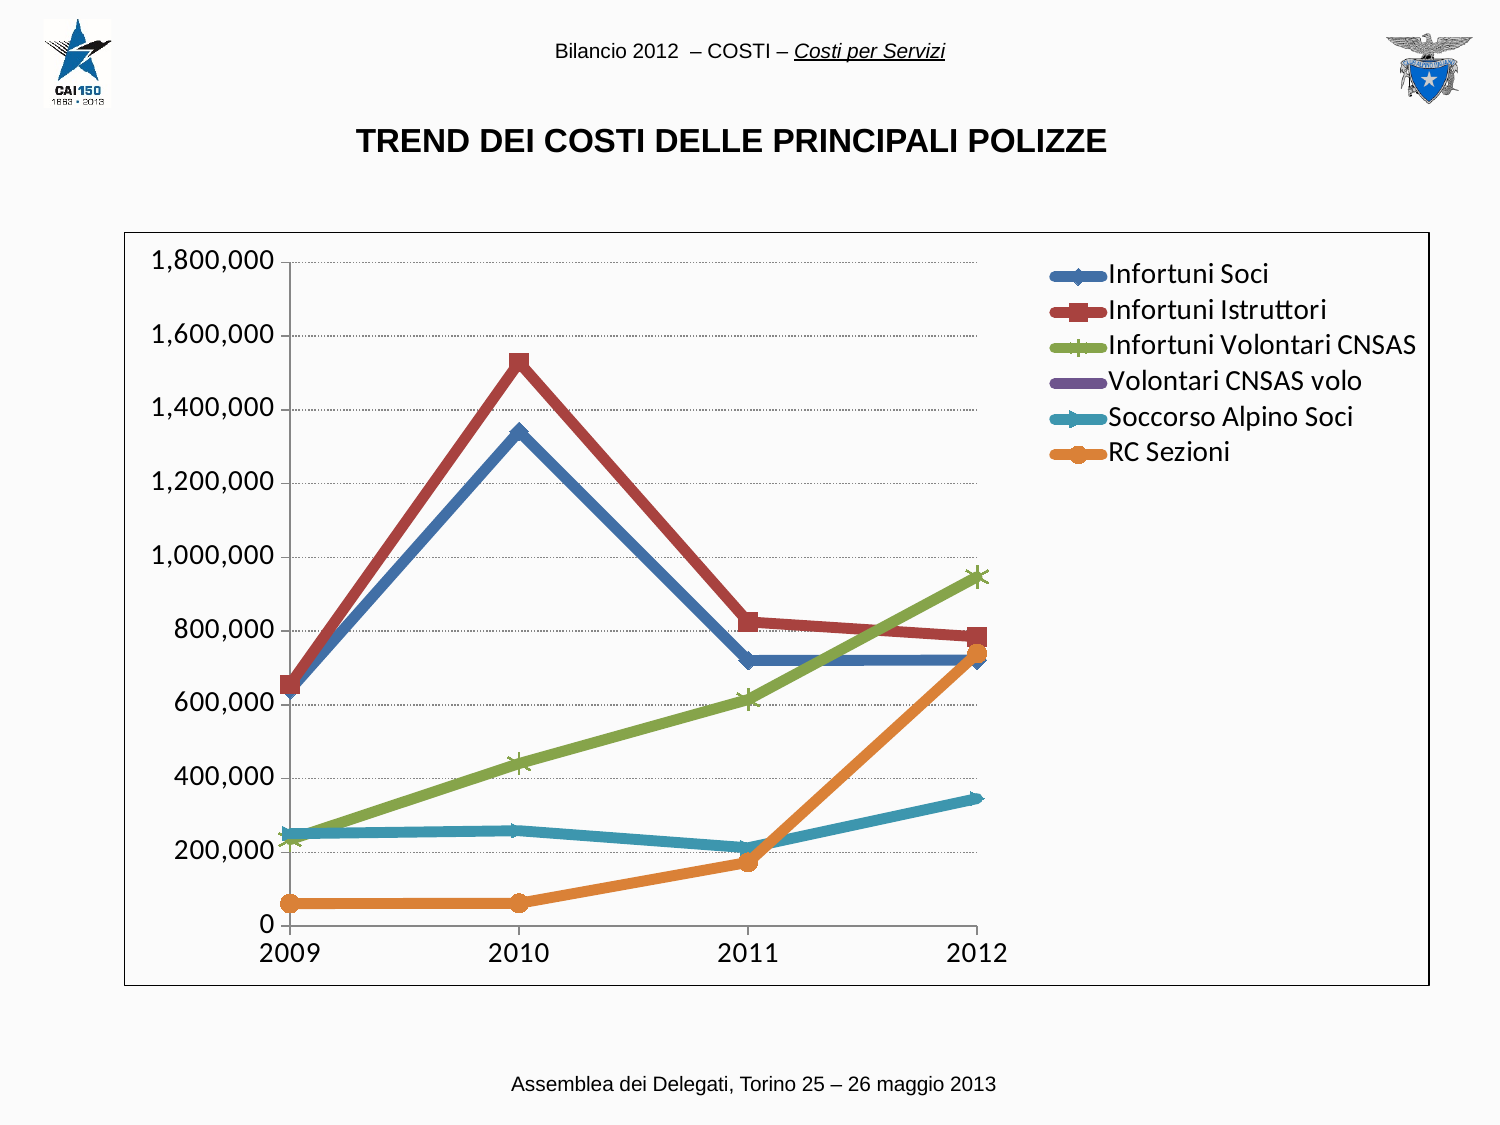

Bilancio 2012 – COSTI – Costi per Servizi
TREND DEI COSTI DELLE PRINCIPALI POLIZZE
### Chart
| Category | Infortuni Soci | Infortuni Istruttori | Infortuni Volontari CNSAS | Volontari CNSAS volo | Soccorso Alpino Soci | RC Sezioni |
|---|---|---|---|---|---|---|
| 2009 | 641252.189999999 | 655347.04 | 234842.31 | None | 250760.22 | 61234.85 |
| 2010 | 1341428.4 | 1528510.7 | 441026.92 | None | 258839.43 | 62108.08 |
| 2011 | 720360.08 | 825070.9 | 614393.85 | None | 212595.56 | 173173.92 |
| 2012 | 721310.179999999 | 784611.360000001 | 947586.289999999 | None | 346031.18 | 739222.38 |Assemblea dei Delegati, Torino 25 – 26 maggio 2013